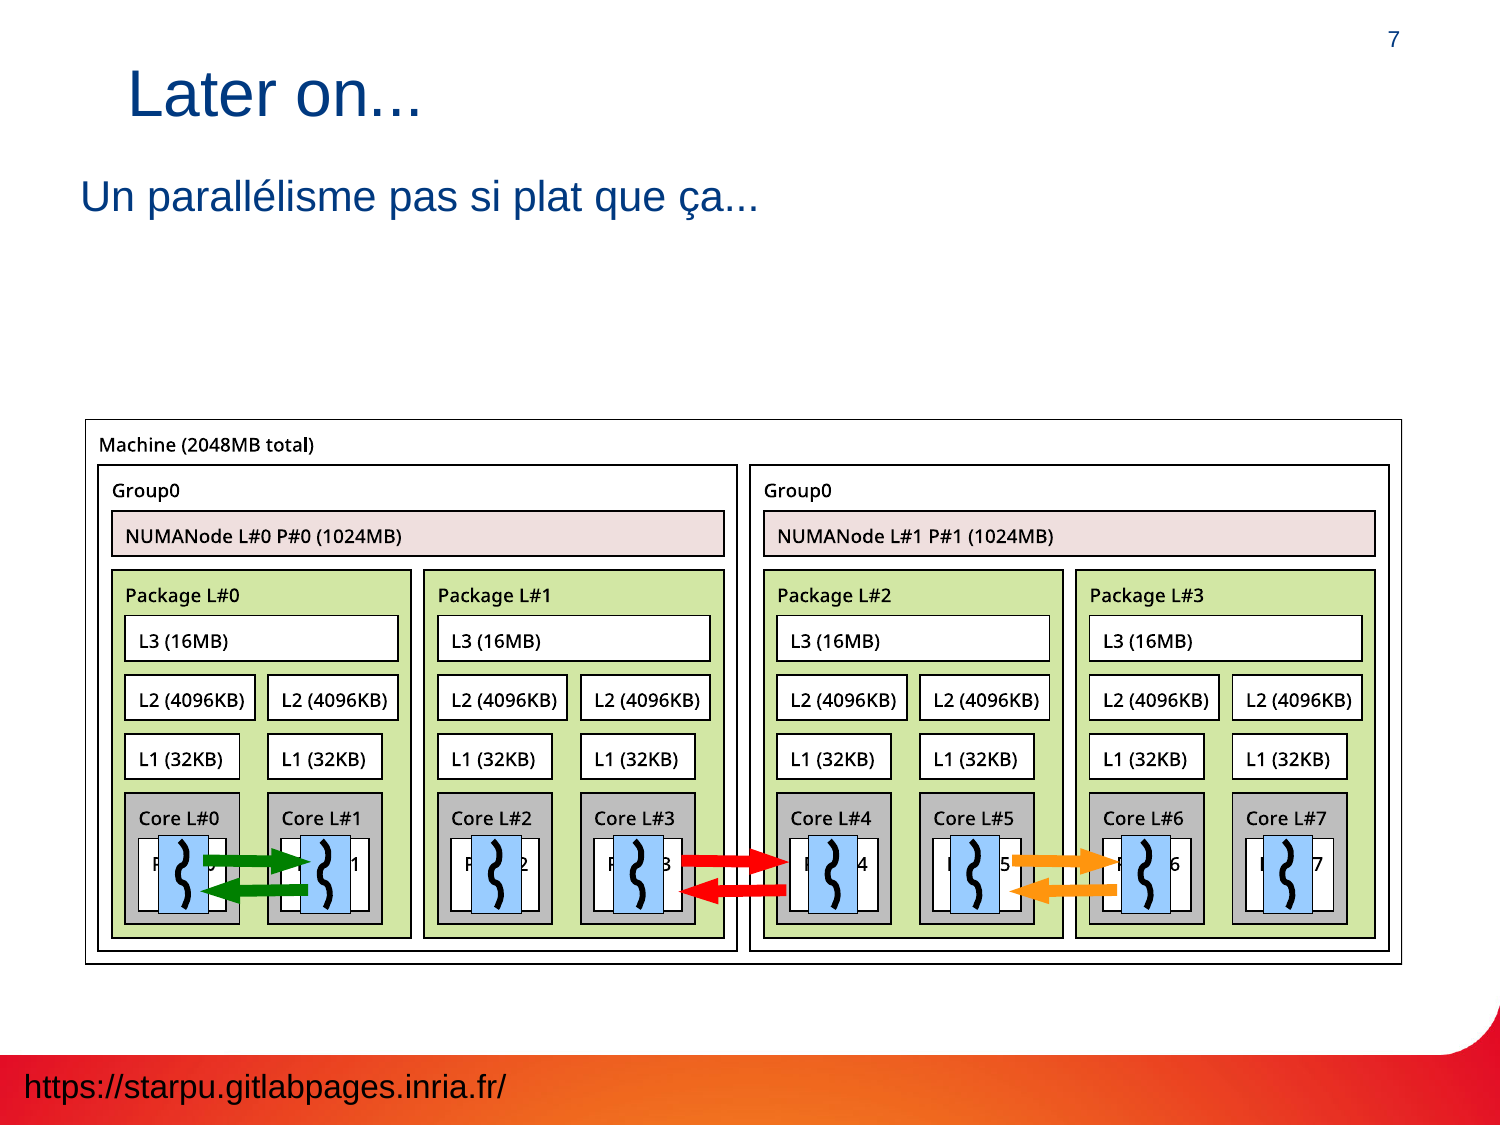

# Later on...
Un parallélisme pas si plat que ça...